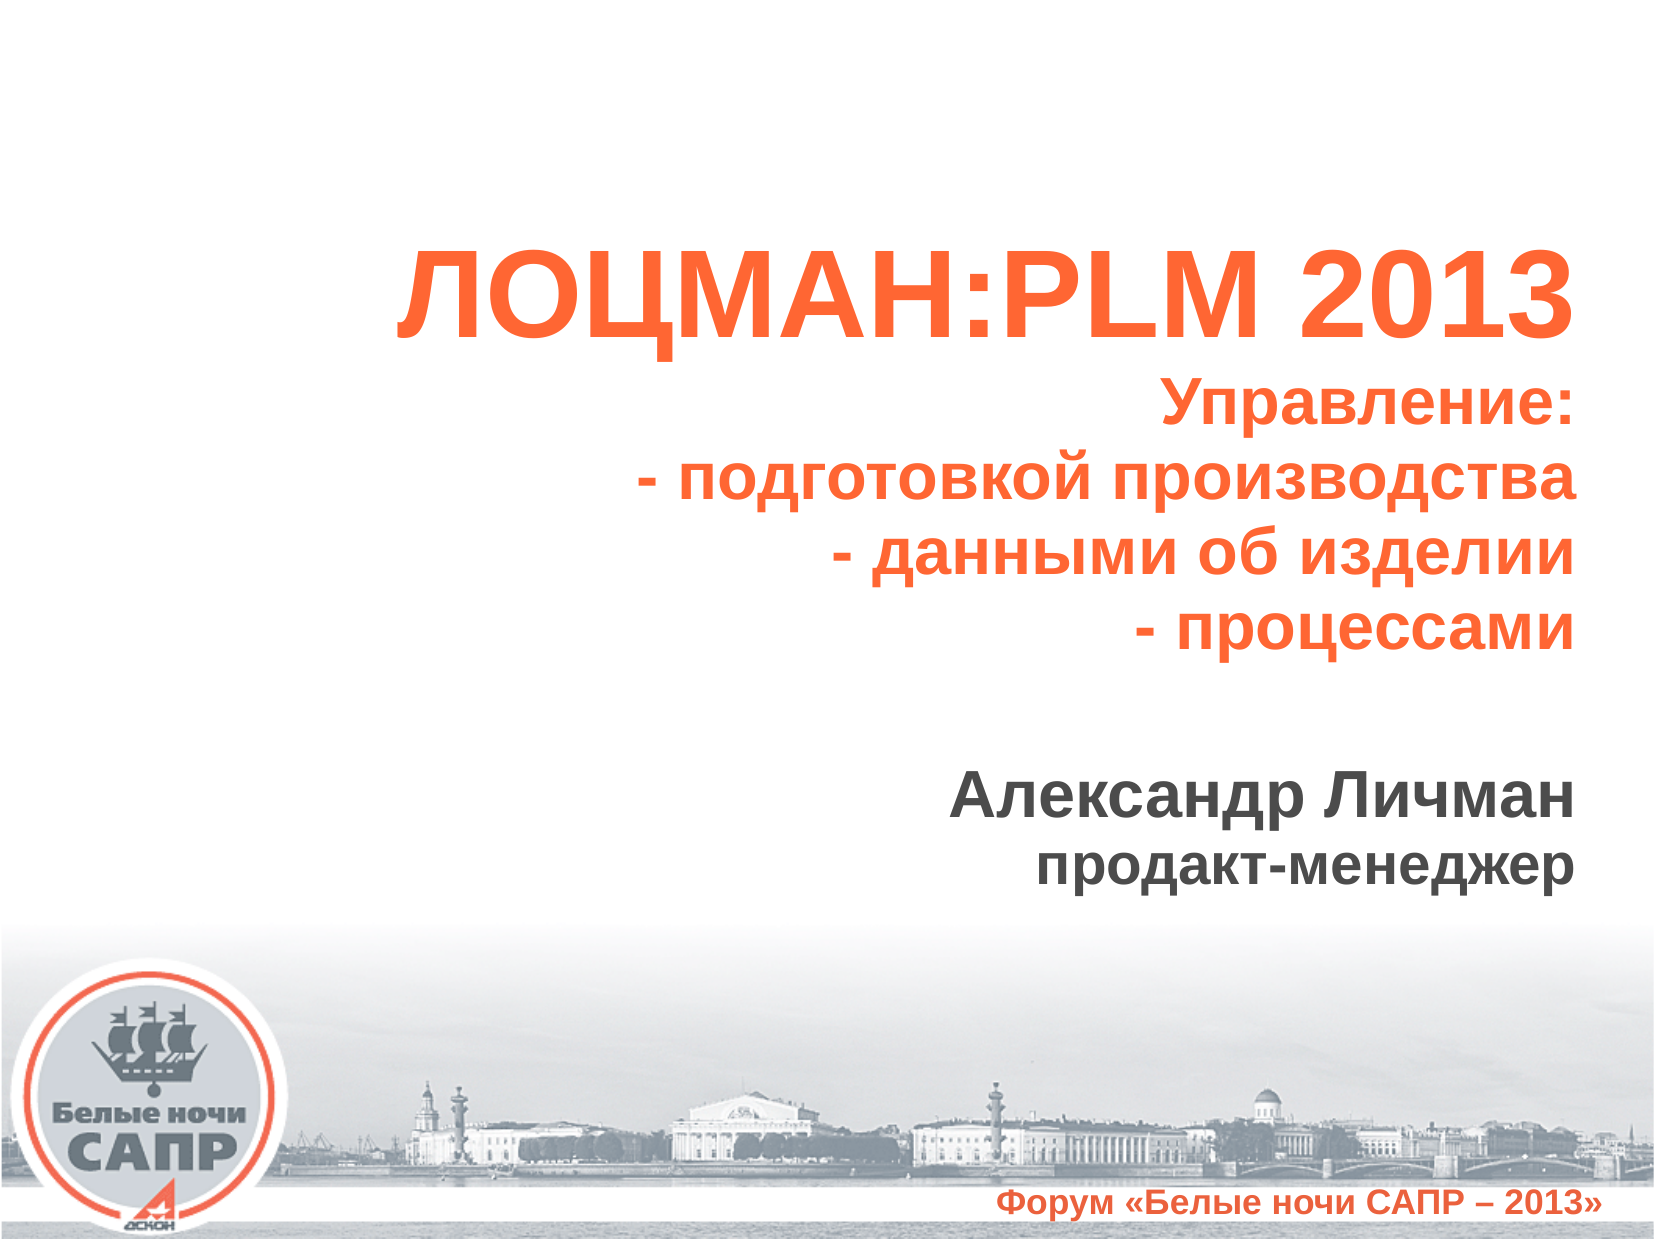

# ЛОЦМАН:PLM 2013 Управление: - подготовкой производства - данными об изделии - процессами
Александр Личман
продакт-менеджер